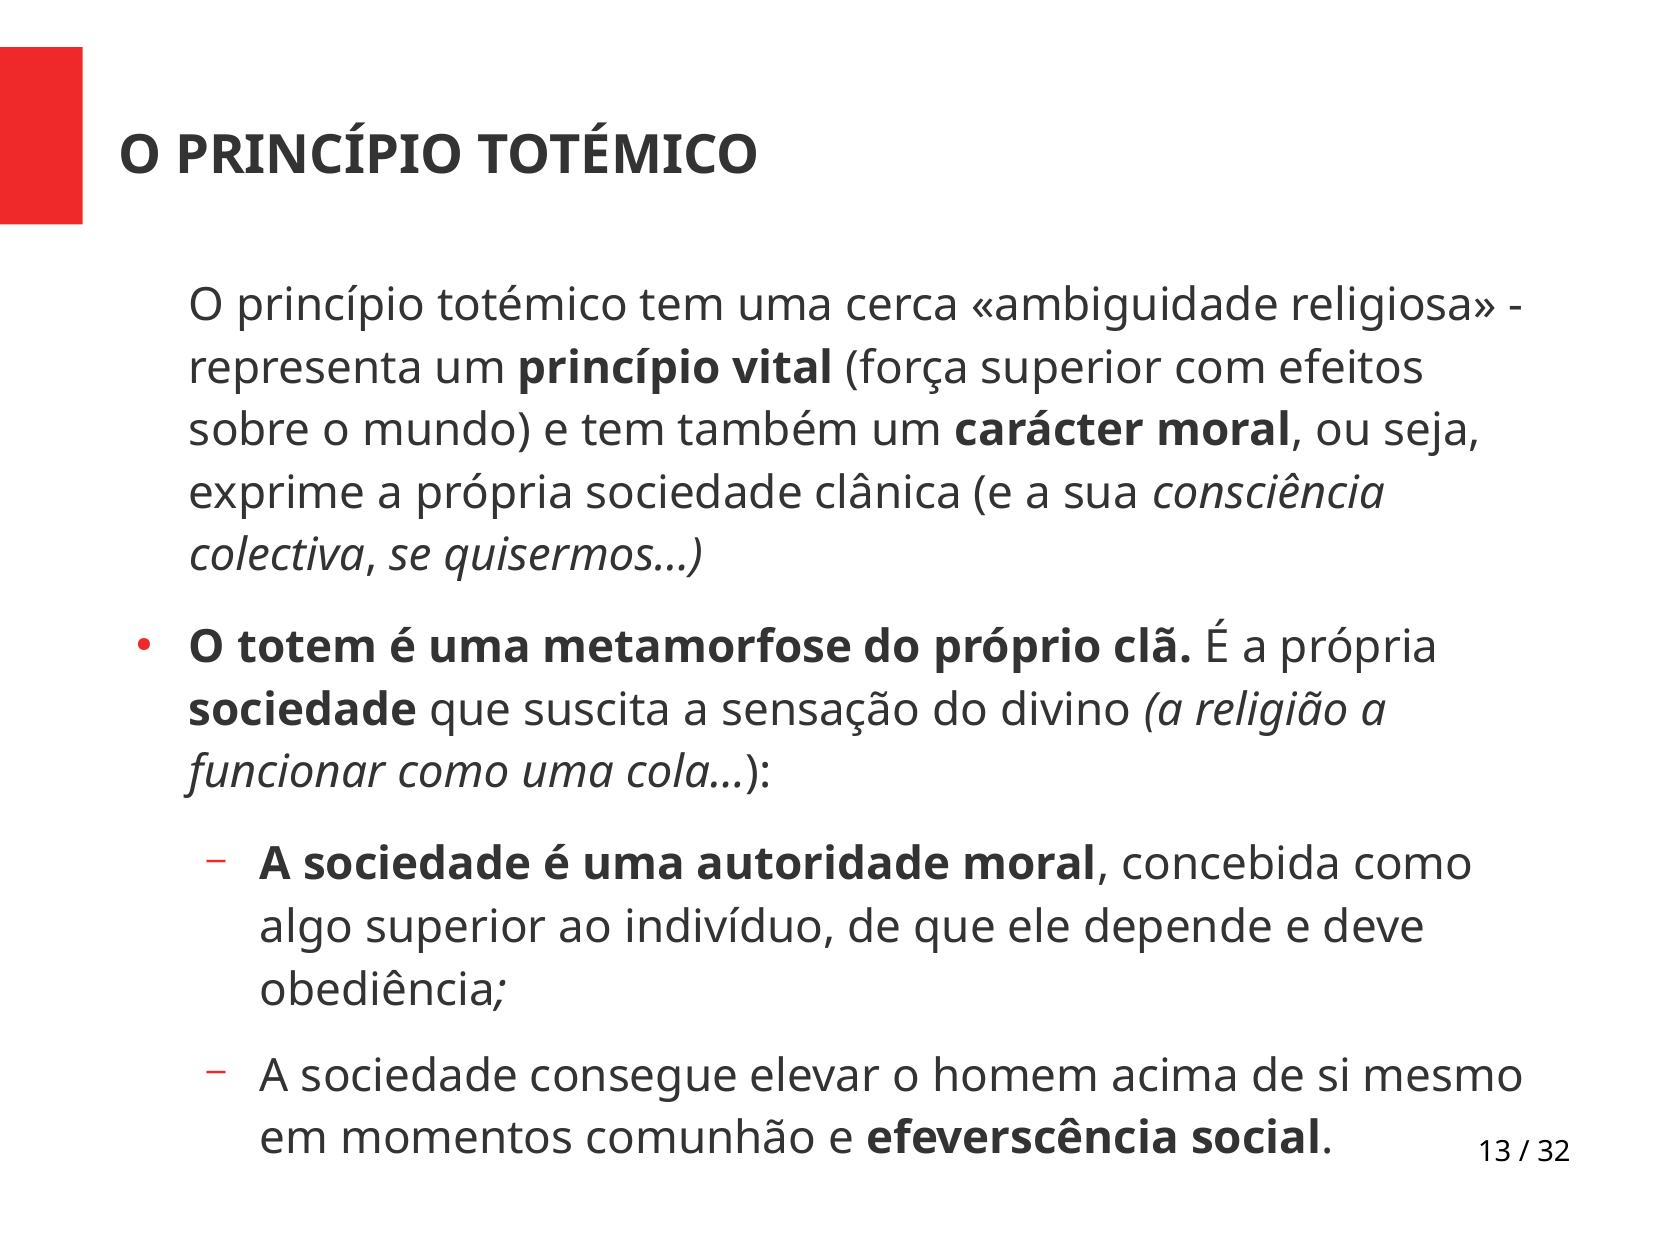

# O PRINCÍPIO TOTÉMICO
O princípio totémico tem uma cerca «ambiguidade religiosa» - representa um princípio vital (força superior com efeitos sobre o mundo) e tem também um carácter moral, ou seja, exprime a própria sociedade clânica (e a sua consciência colectiva, se quisermos…)
O totem é uma metamorfose do próprio clã. É a própria sociedade que suscita a sensação do divino (a religião a funcionar como uma cola...):
A sociedade é uma autoridade moral, concebida como algo superior ao indivíduo, de que ele depende e deve obediência;
A sociedade consegue elevar o homem acima de si mesmo em momentos comunhão e efeverscência social.
13